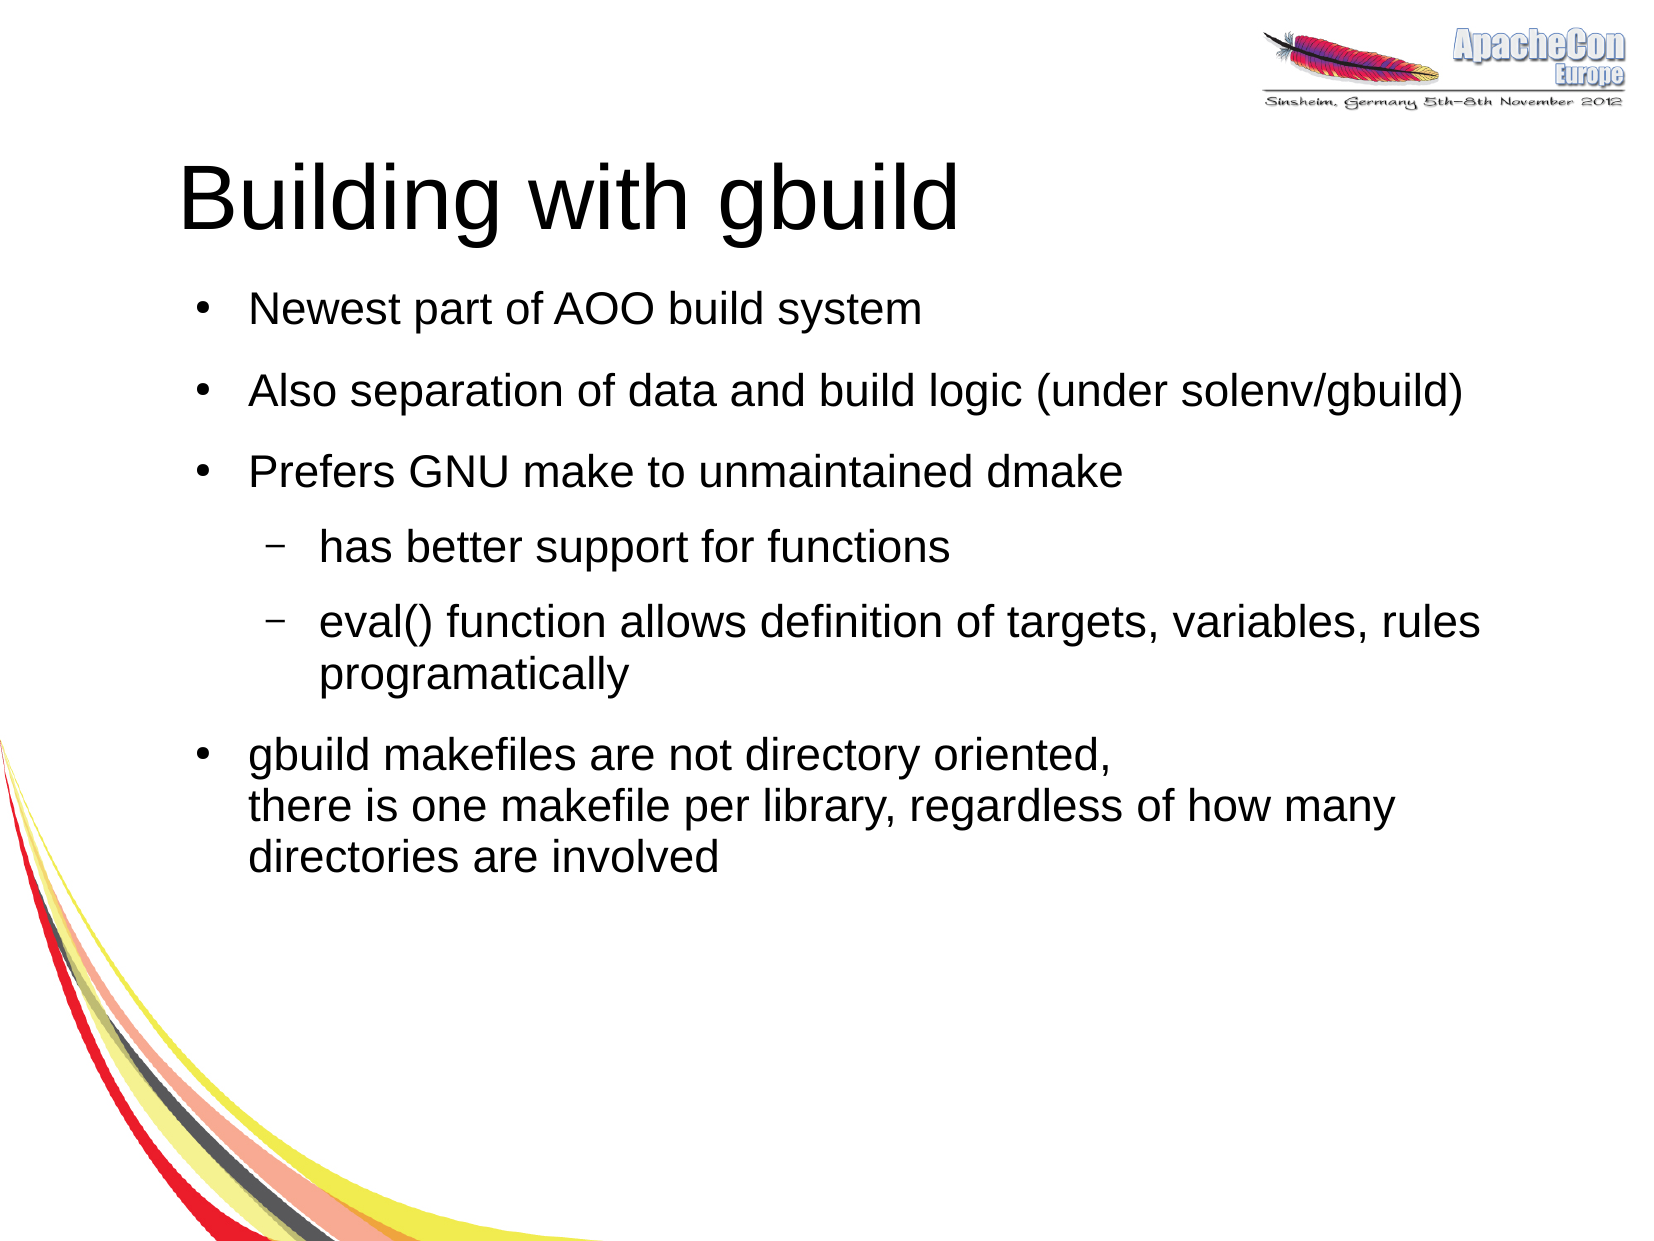

# Building with gbuild
Newest part of AOO build system
Also separation of data and build logic (under solenv/gbuild)
Prefers GNU make to unmaintained dmake
has better support for functions
eval() function allows definition of targets, variables, rules programatically
gbuild makefiles are not directory oriented,
there is one makefile per library, regardless of how many directories are involved